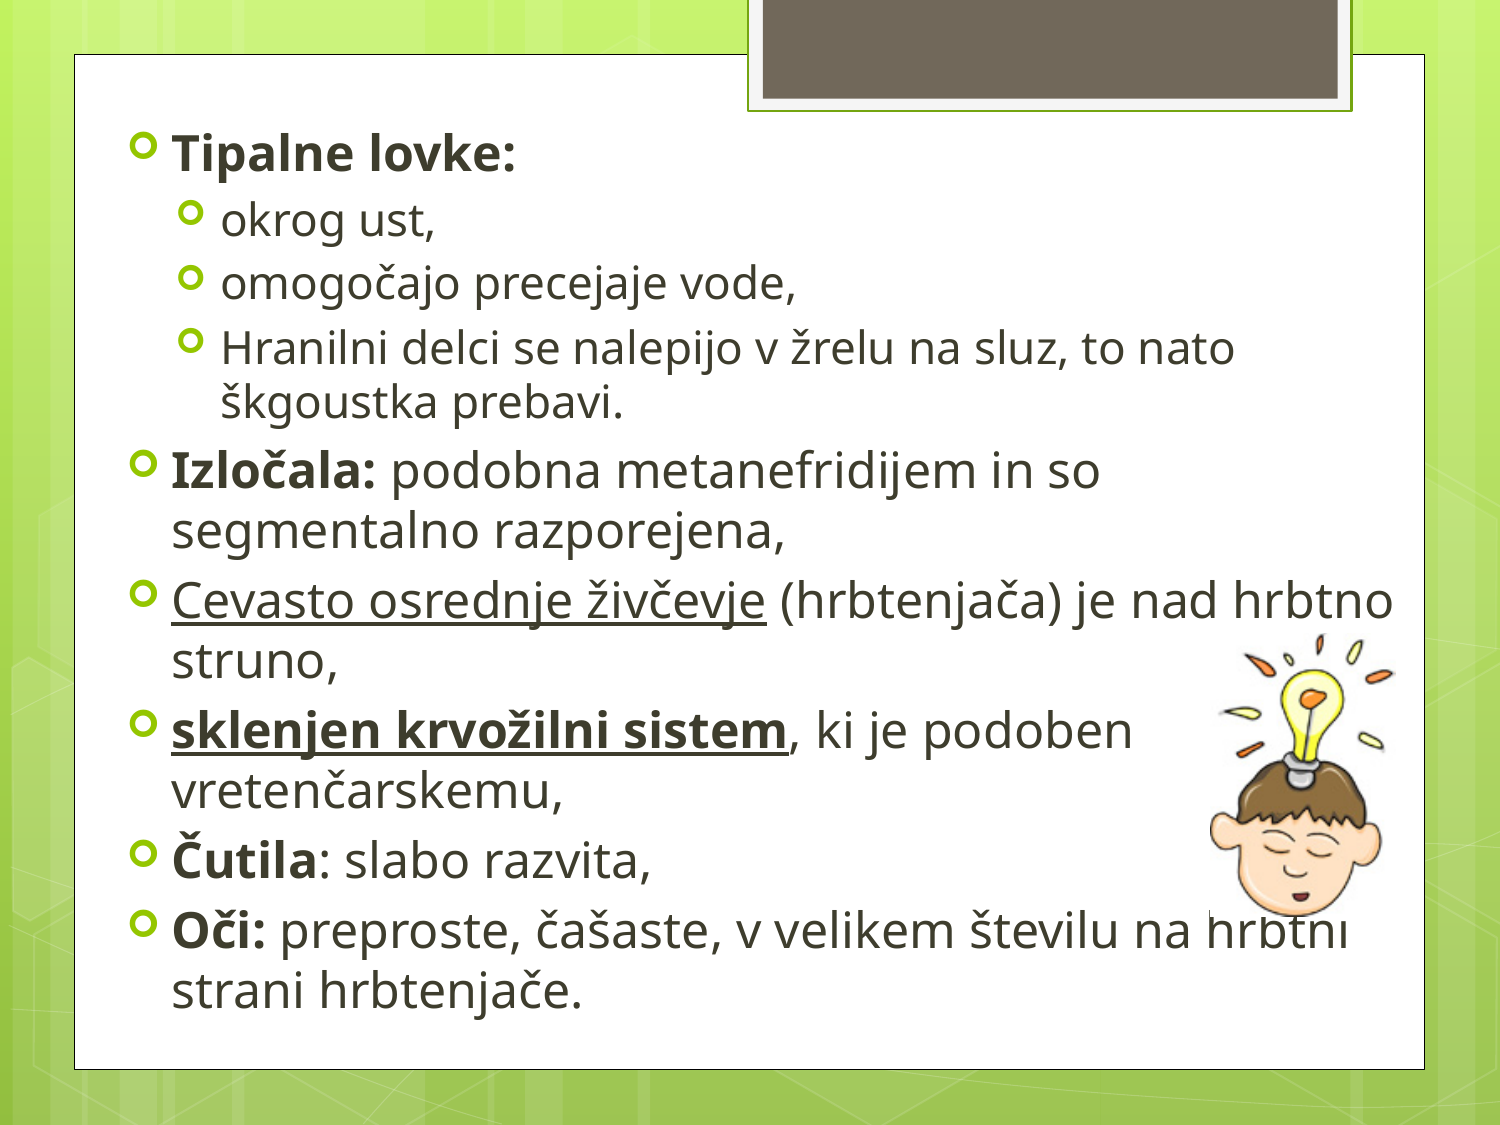

# Tipalne lovke:
okrog ust,
omogočajo precejaje vode,
Hranilni delci se nalepijo v žrelu na sluz, to nato škgoustka prebavi.
Izločala: podobna metanefridijem in so segmentalno razporejena,
Cevasto osrednje živčevje (hrbtenjača) je nad hrbtno struno,
sklenjen krvožilni sistem, ki je podoben vretenčarskemu,
Čutila: slabo razvita,
Oči: preproste, čašaste, v velikem številu na hrbtni strani hrbtenjače.